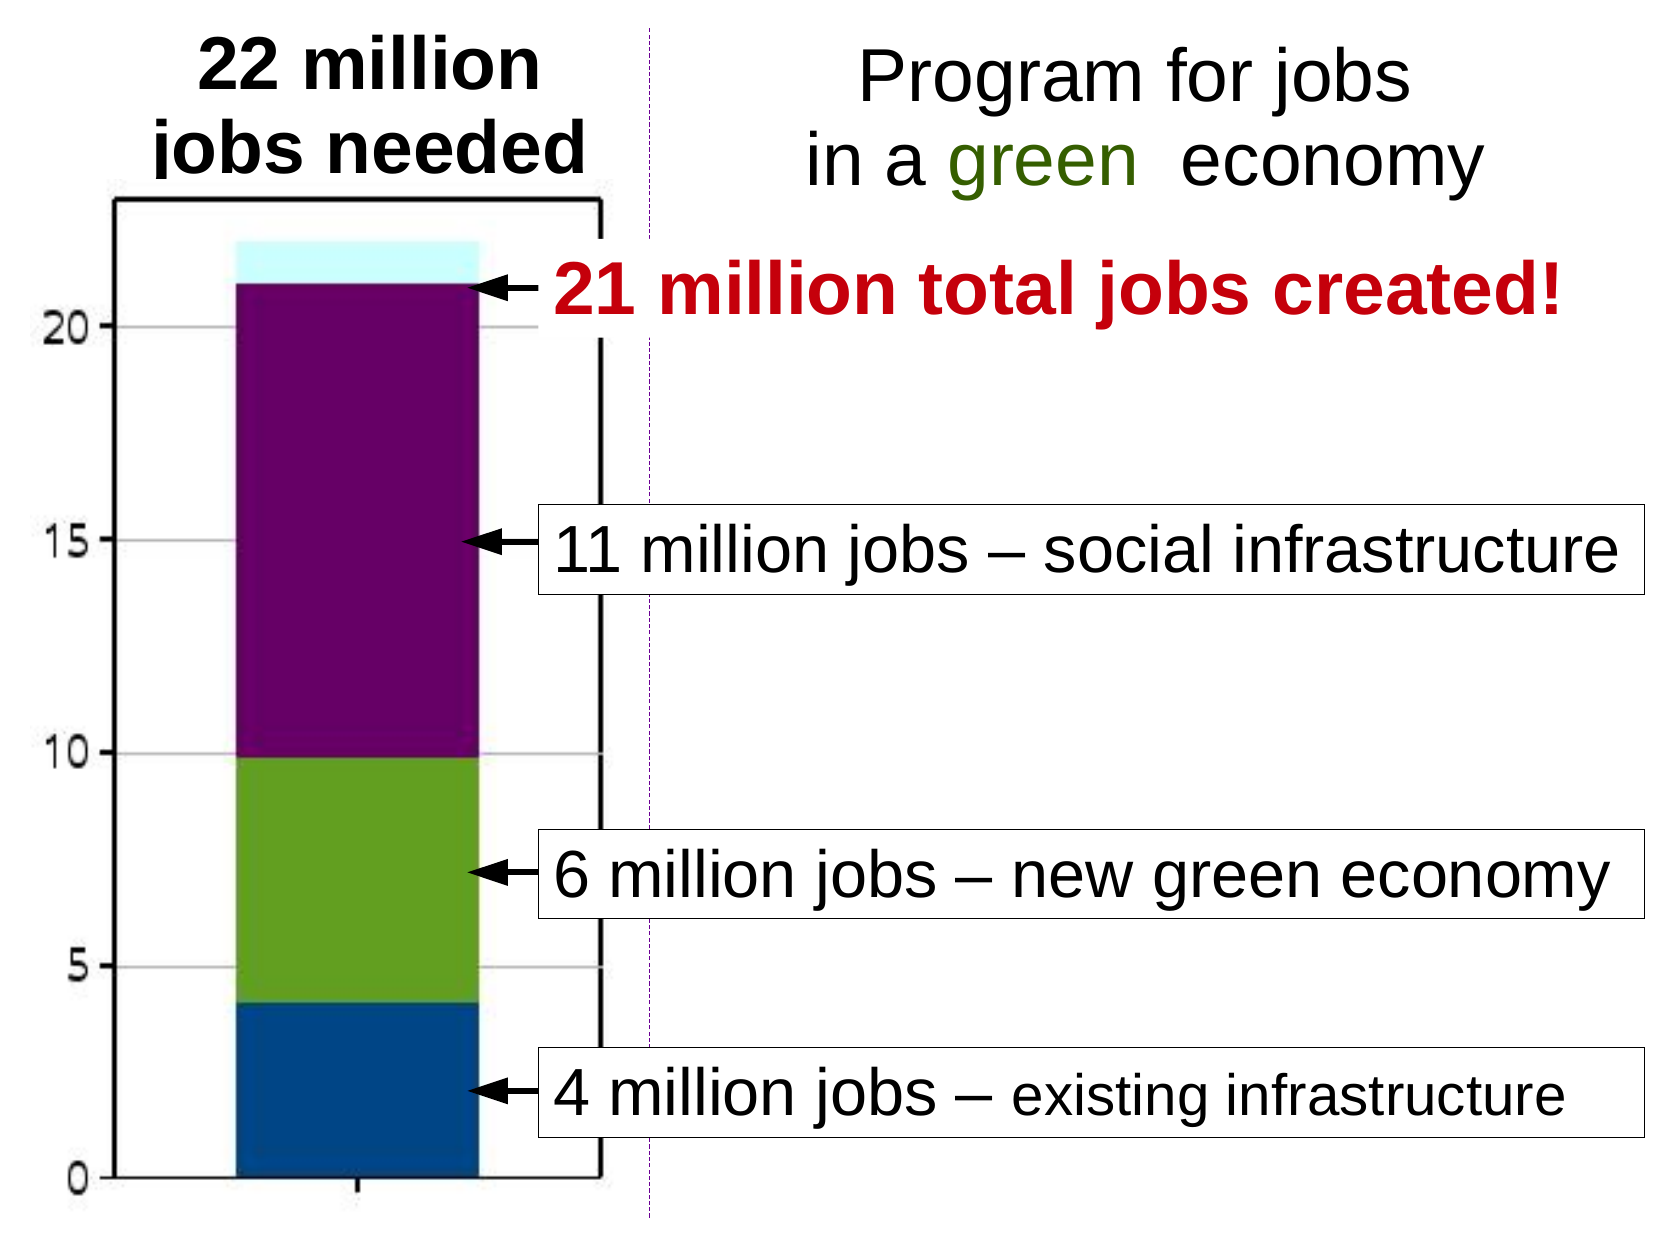

22 million
jobs needed
Program for jobs
in a green economy
21 million total jobs created!
11 million jobs – social infrastructure
6 million jobs – new green economy
4 million jobs – existing infrastructure